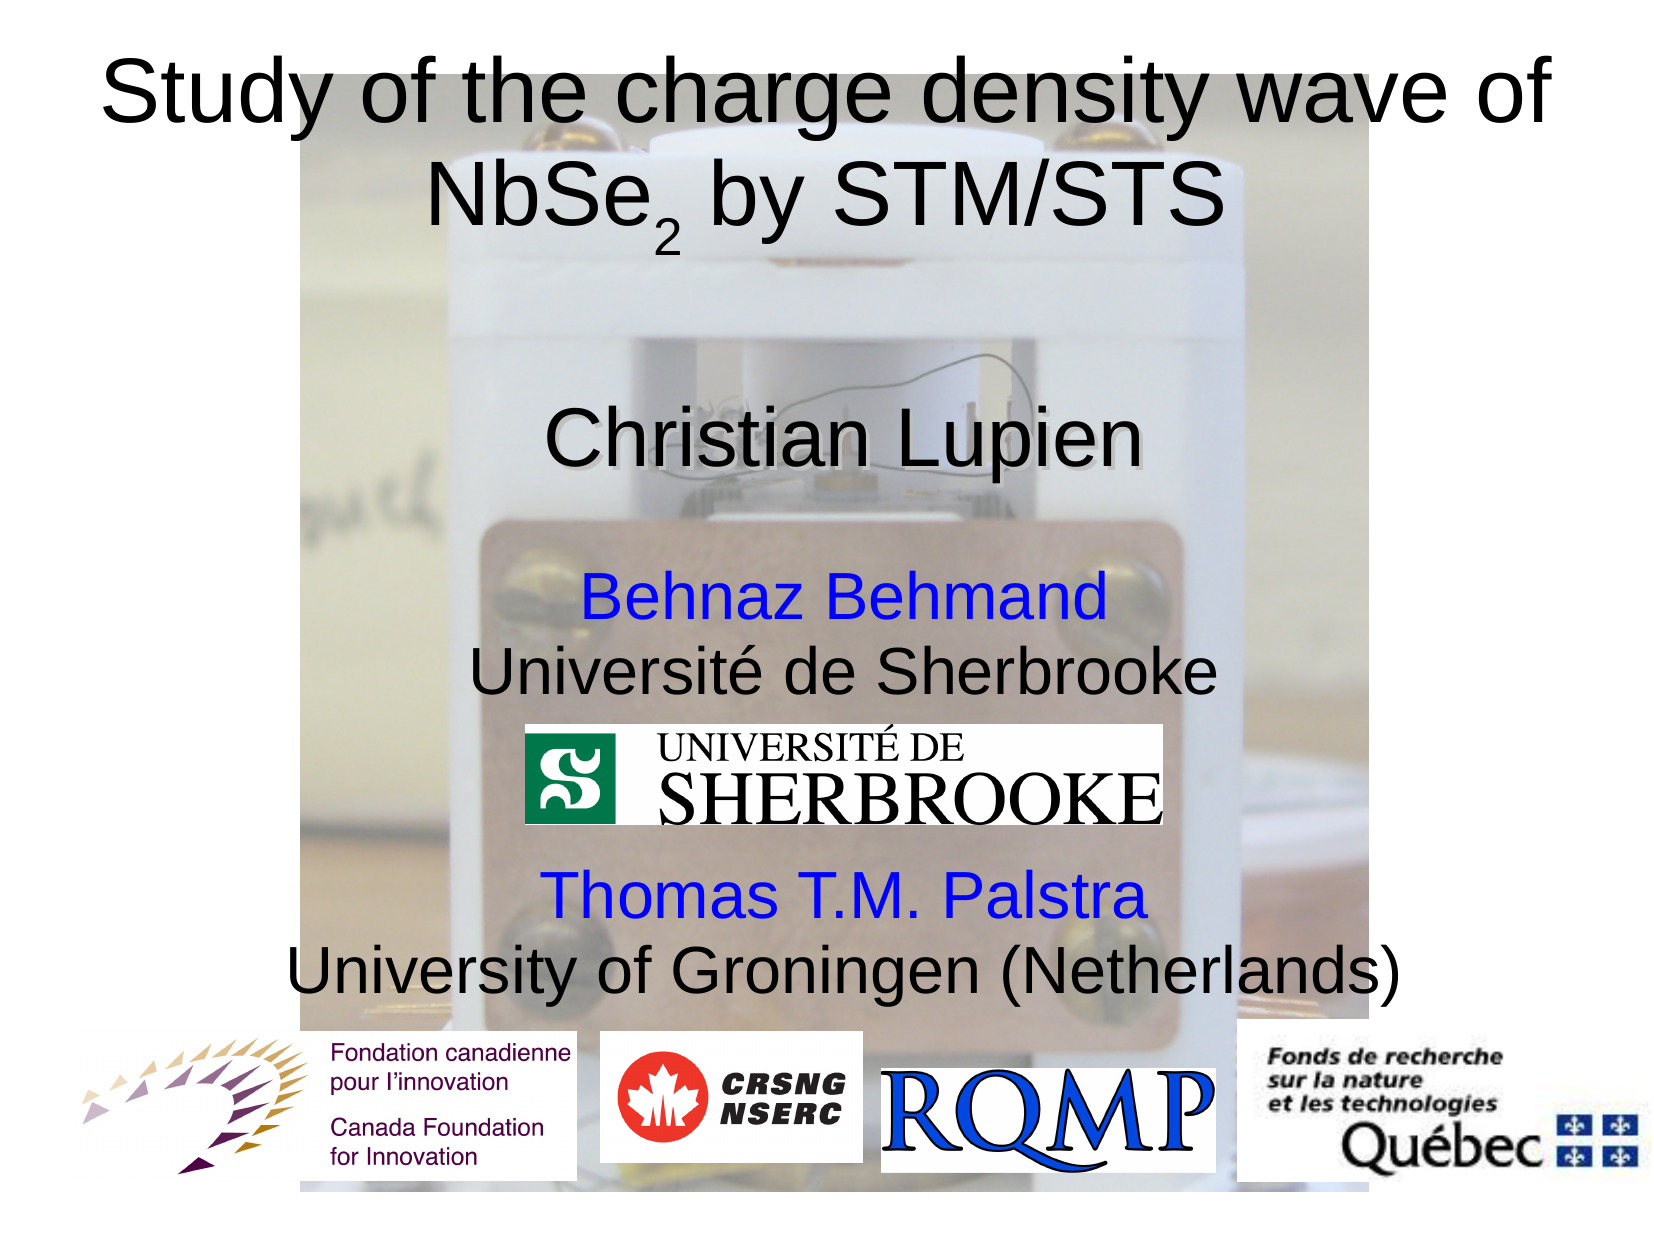

# Study of the charge density wave of NbSe2 by STM/STS
Christian Lupien
Behnaz Behmand
Université de Sherbrooke
Thomas T.M. Palstra
University of Groningen (Netherlands)